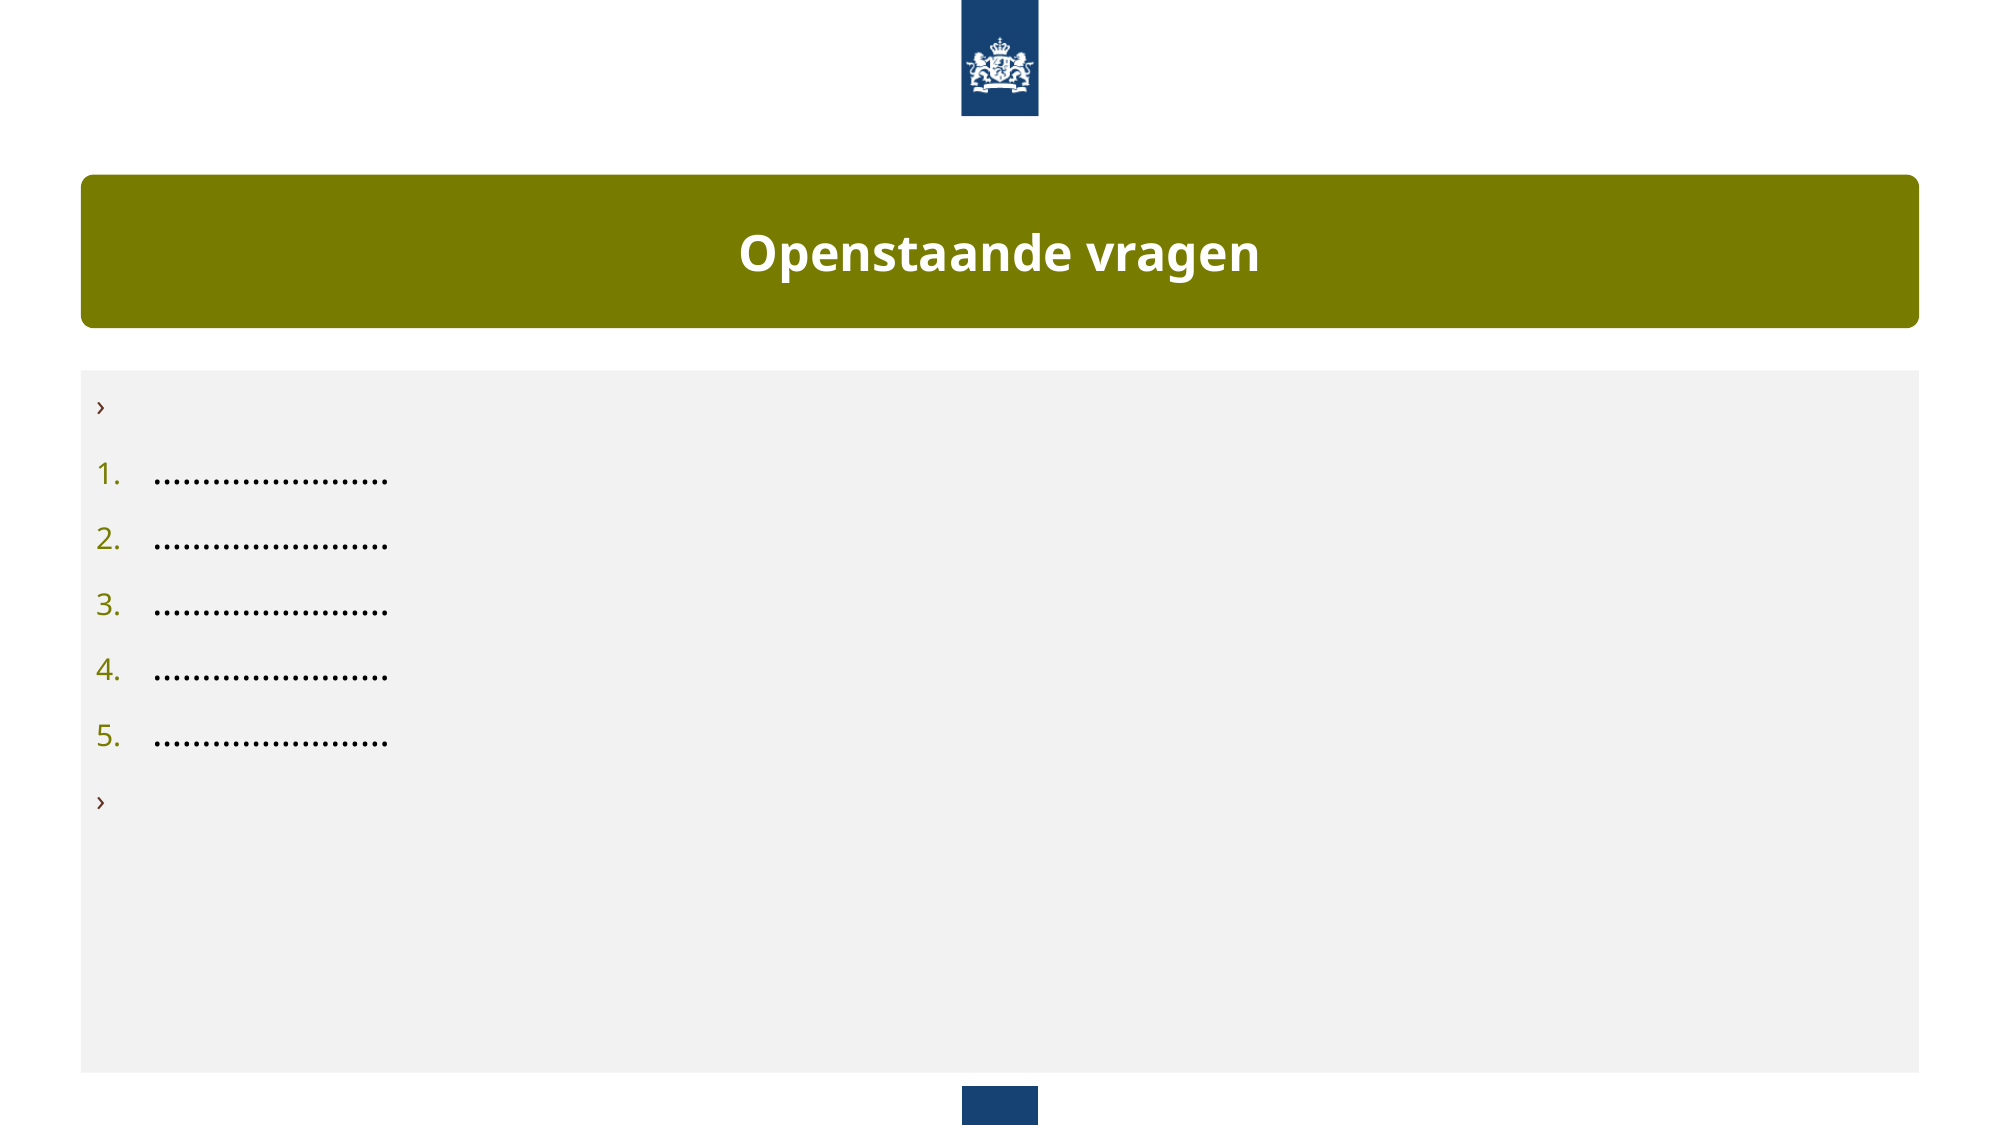

Openstaande vragen
……………………
……………………
……………………
……………………
……………………